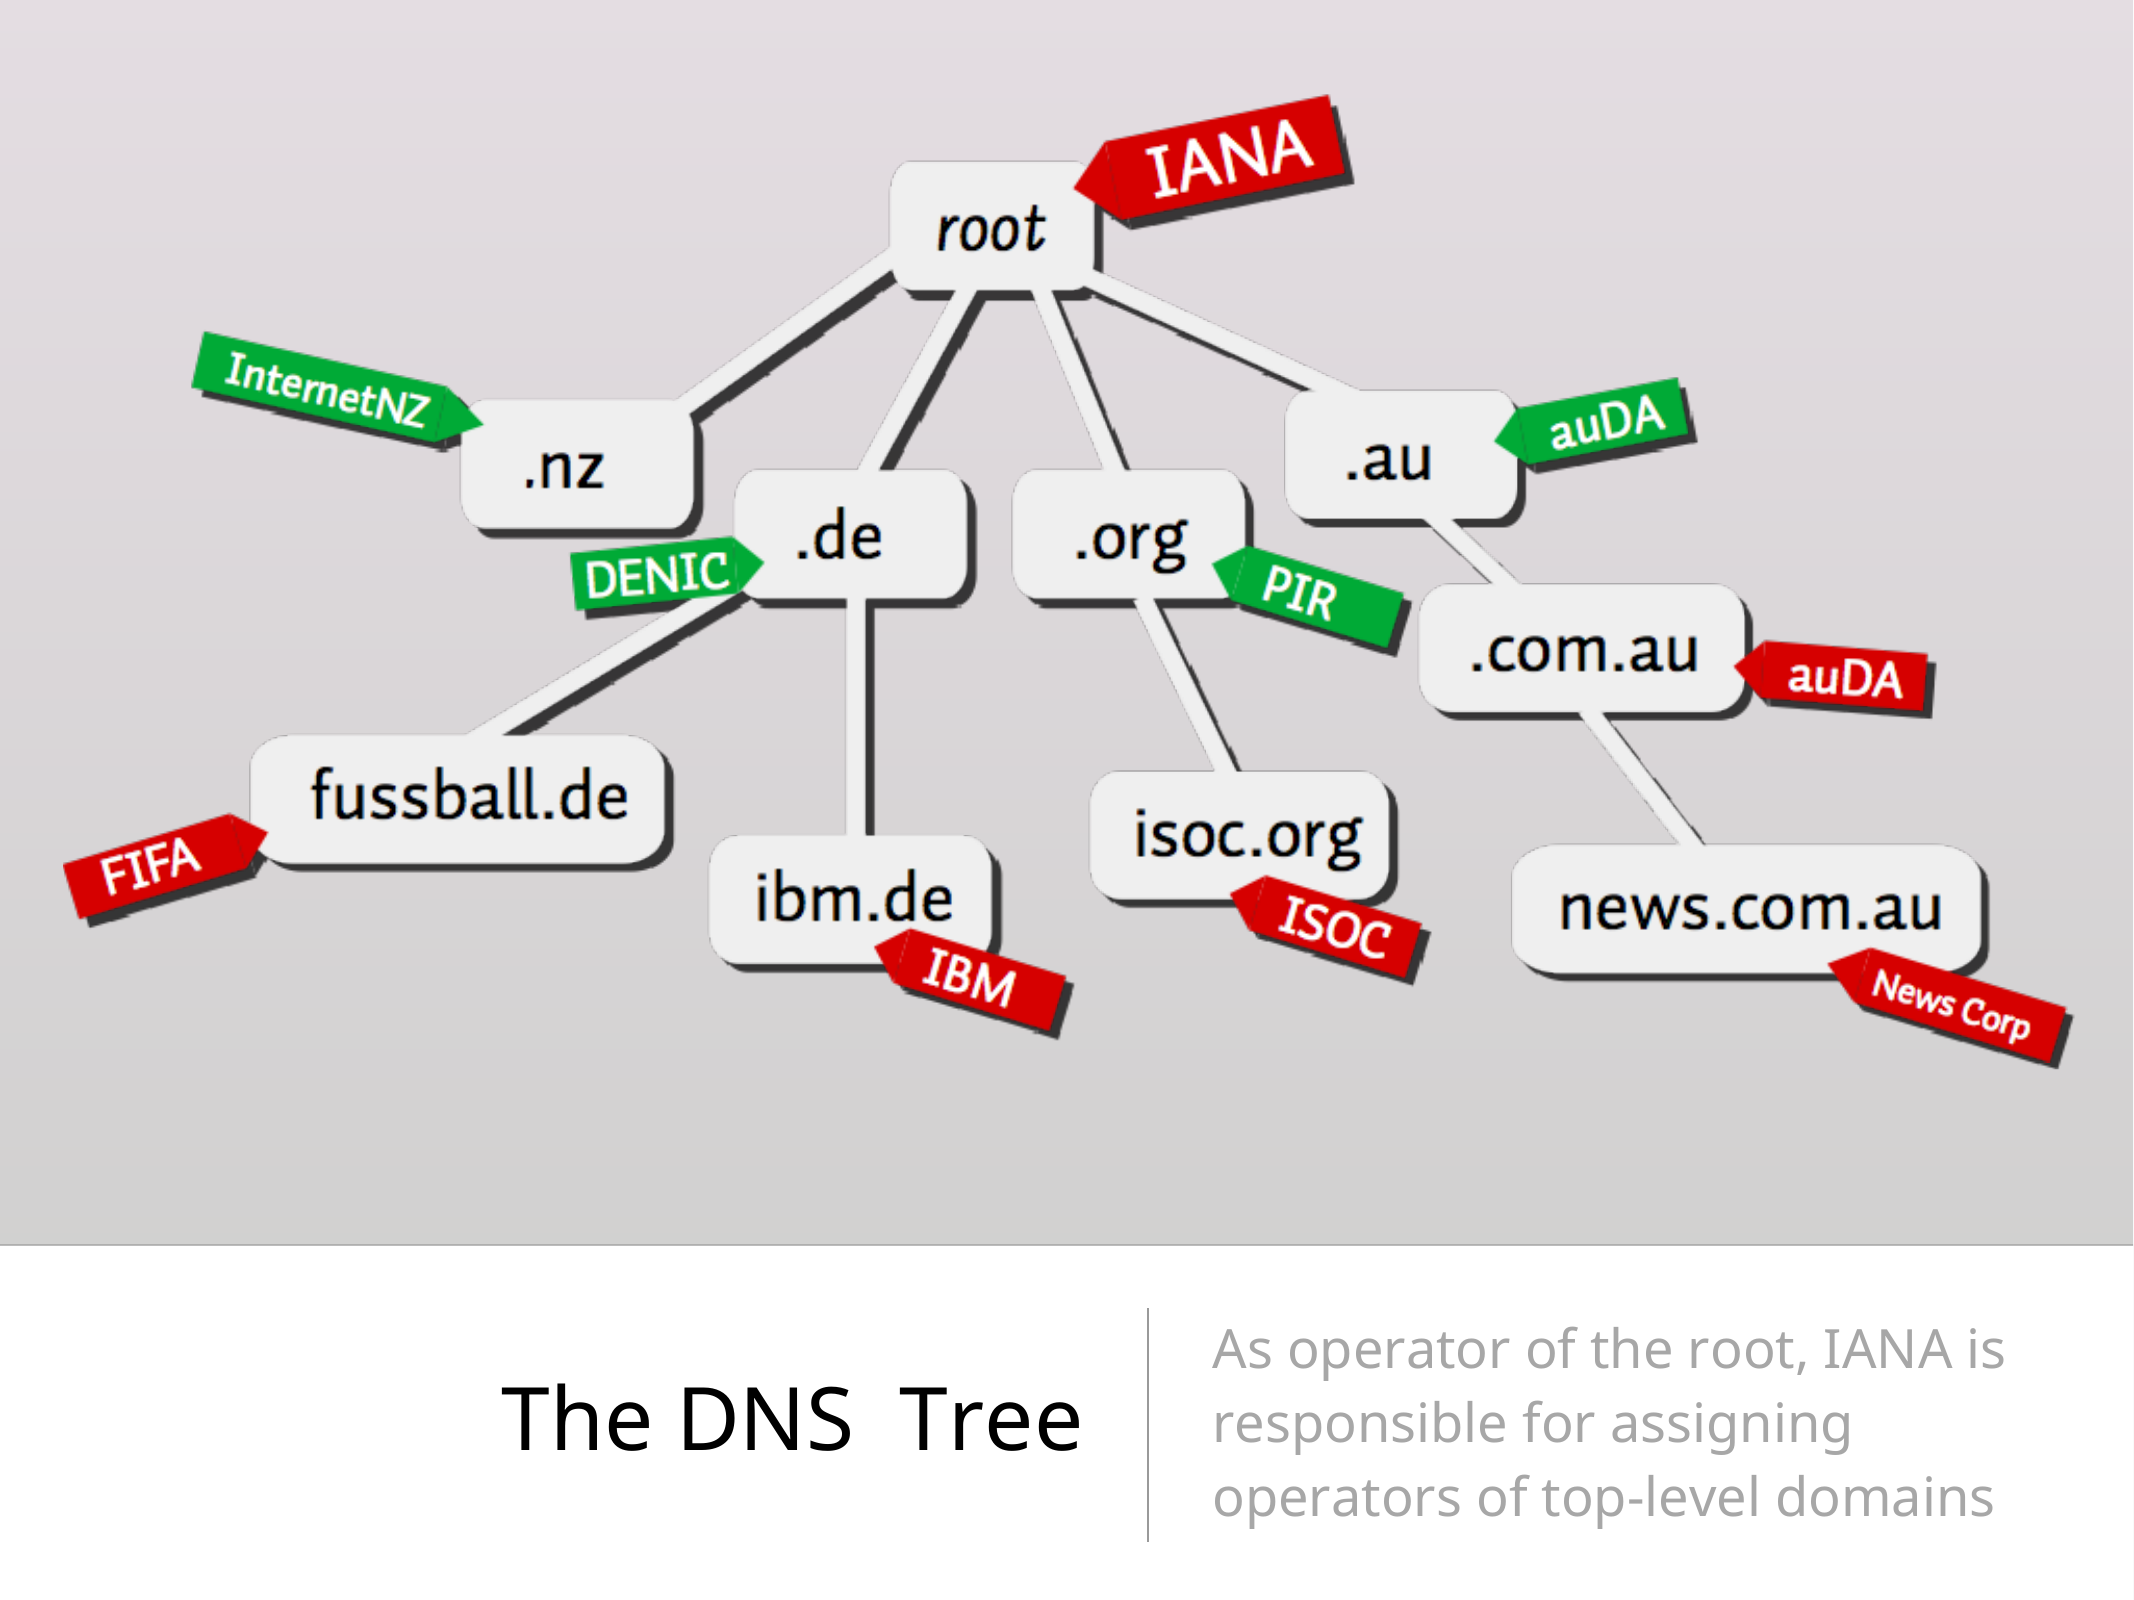

# The DNS Tree
As operator of the root, IANA is responsible for assigning operators of top-level domains